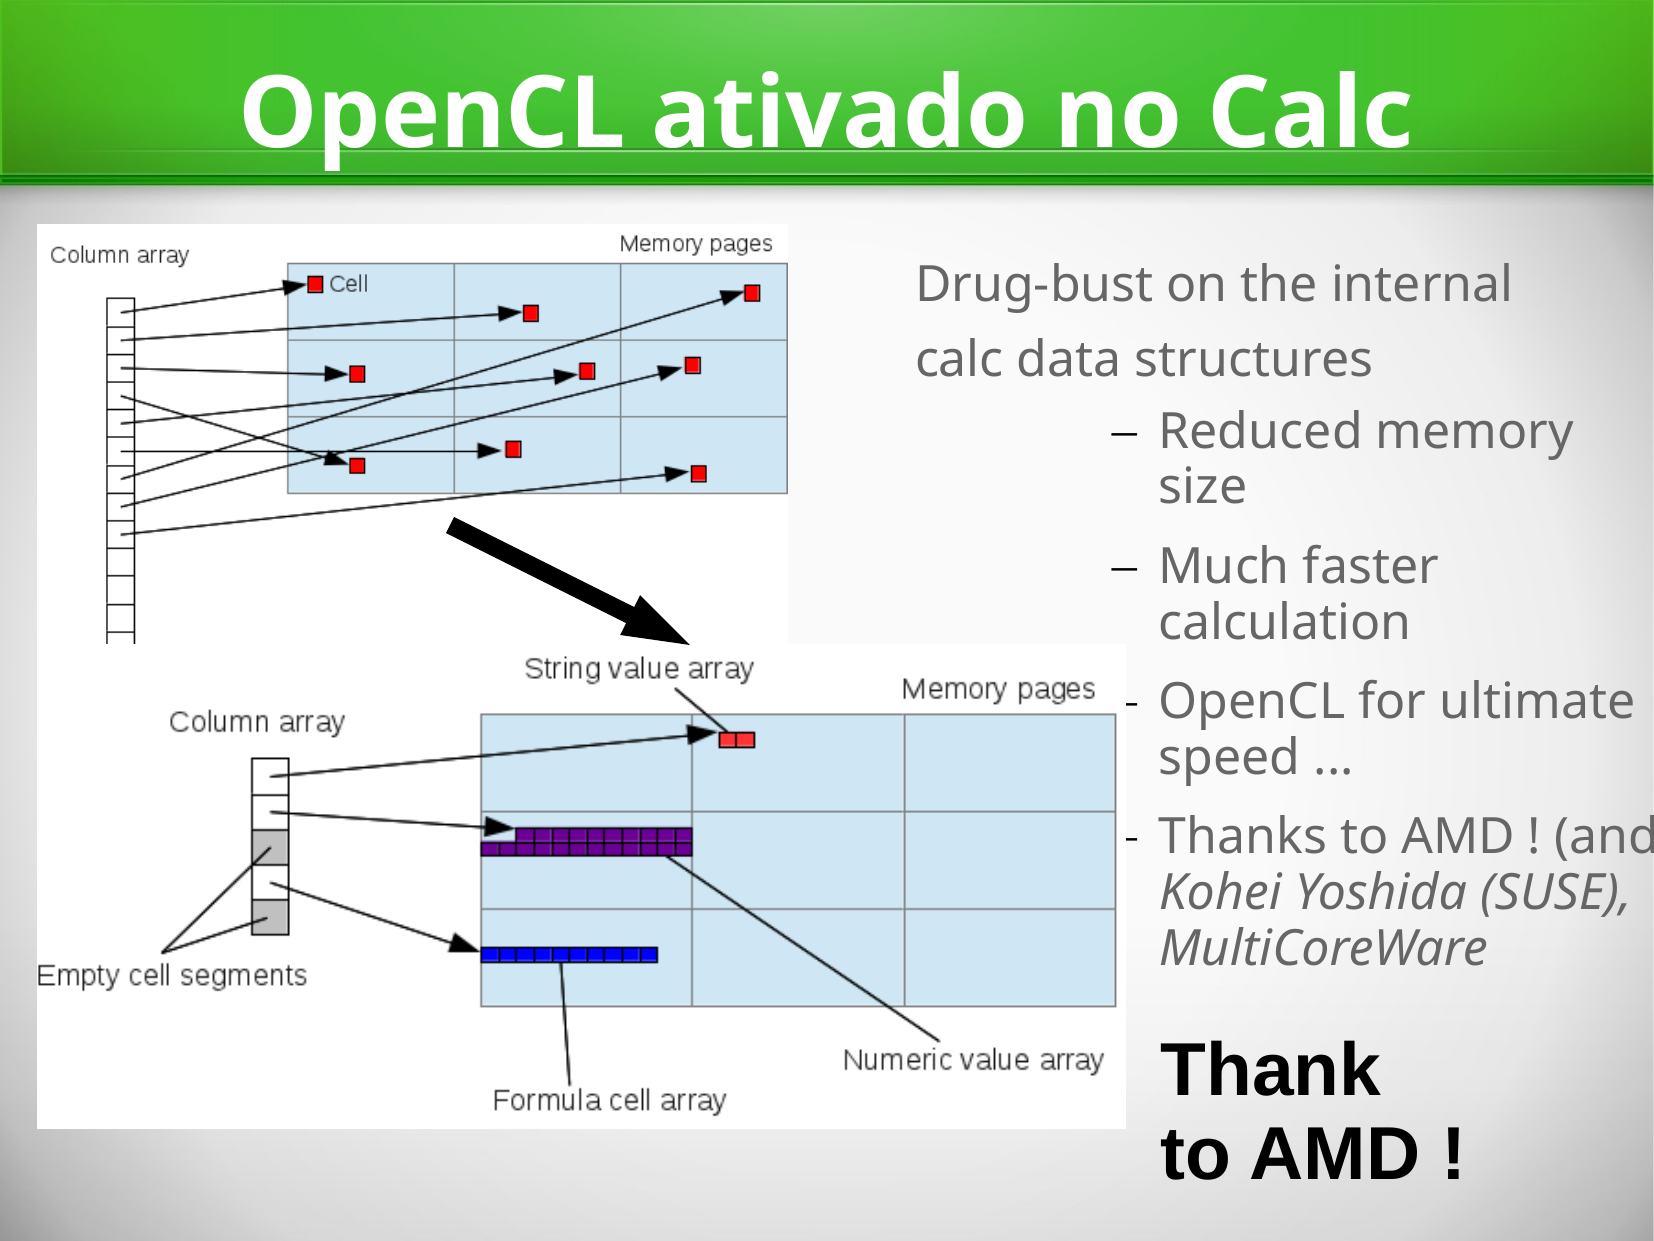

# OpenCL ativado no Calc
Drug-bust on the internal
calc data structures
Reduced memory size
Much faster calculation
OpenCL for ultimate speed ...
Thanks to AMD ! (and)
Kohei Yoshida (SUSE), MultiCoreWare
Thank
to AMD !